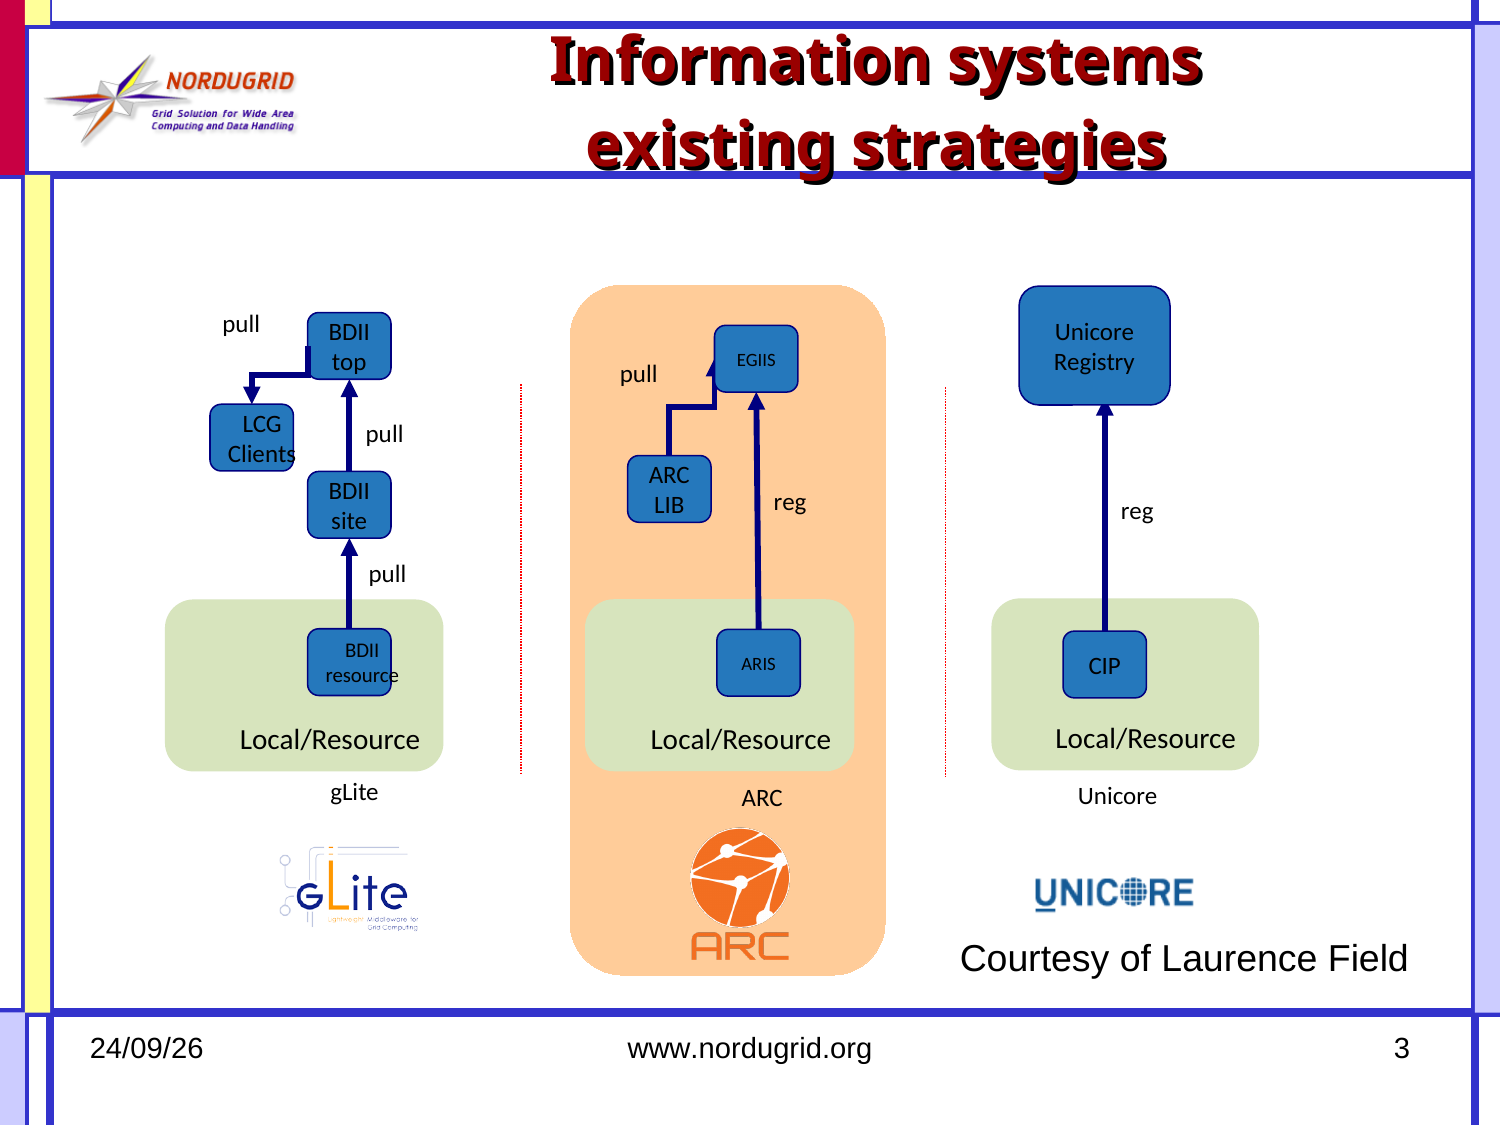

# Information systems existing strategies
Unicore
Registry
pull
BDII
top
EGIIS
pull
LCG
Clients
pull
ARC
LIB
BDII
site
reg
reg
pull
Local/Resource
Local/Resource
Local/Resource
BDII
resource
ARIS
CIP
gLite
Unicore
ARC
Courtesy of Laurence Field
www.nordugrid.org
3